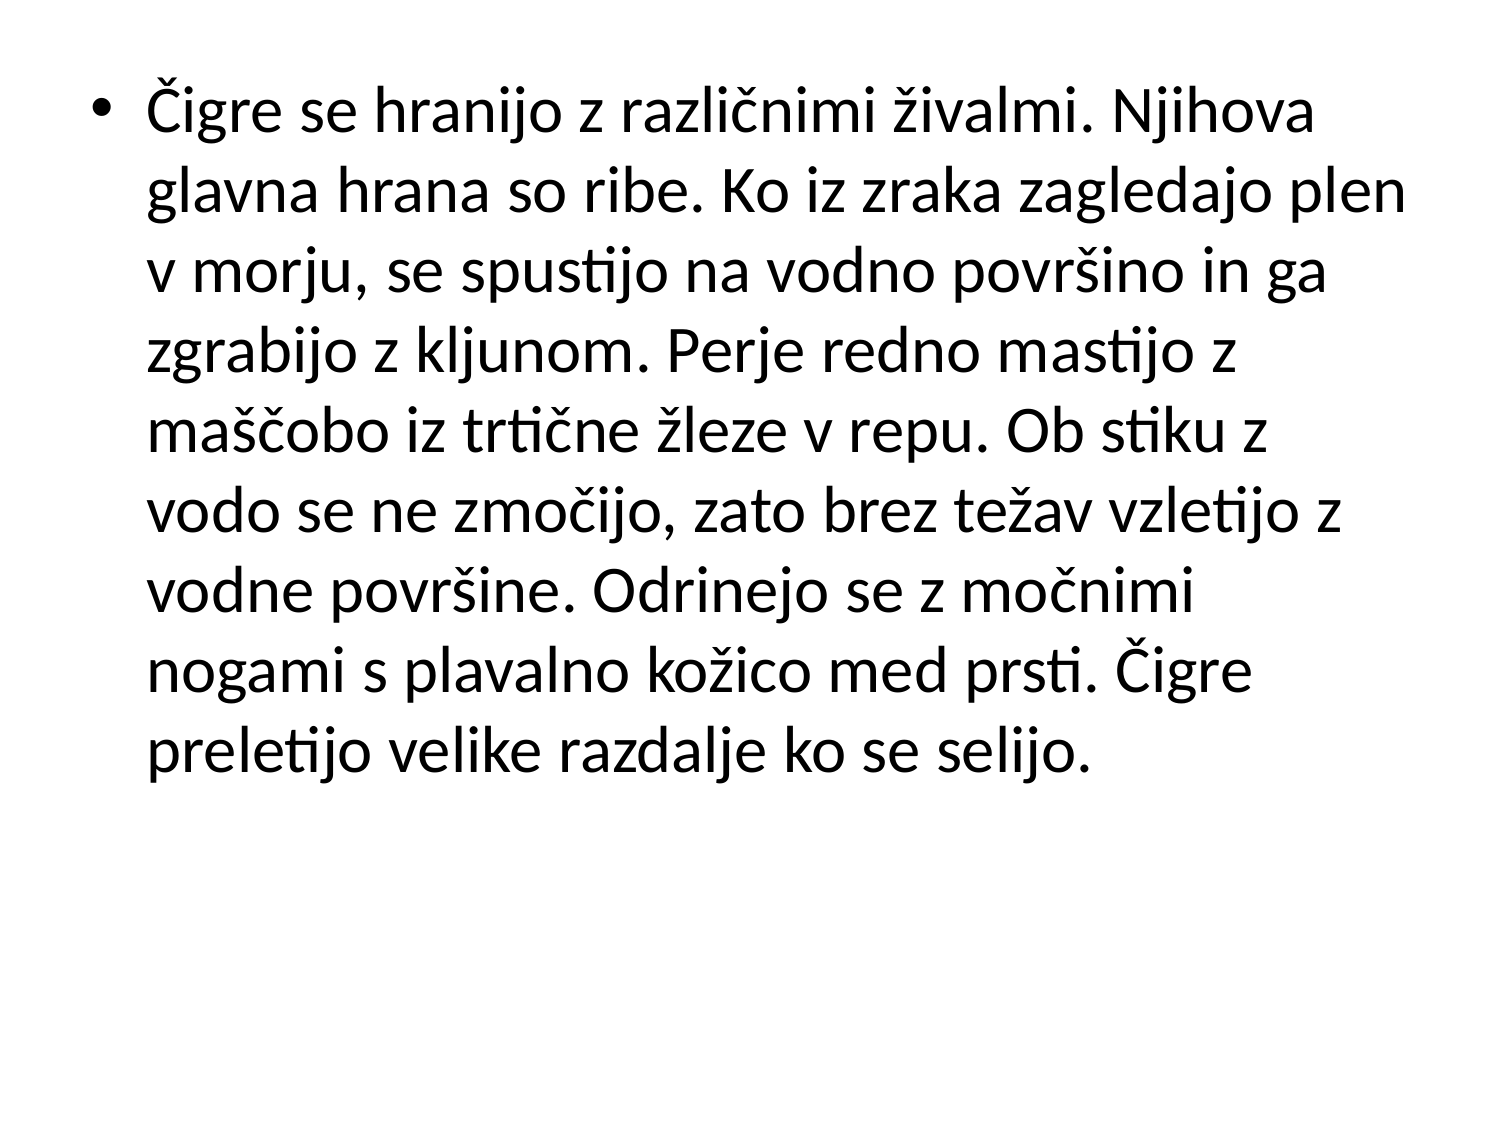

#
Čigre se hranijo z različnimi živalmi. Njihova glavna hrana so ribe. Ko iz zraka zagledajo plen v morju, se spustijo na vodno površino in ga zgrabijo z kljunom. Perje redno mastijo z maščobo iz trtične žleze v repu. Ob stiku z vodo se ne zmočijo, zato brez težav vzletijo z vodne površine. Odrinejo se z močnimi nogami s plavalno kožico med prsti. Čigre preletijo velike razdalje ko se selijo.